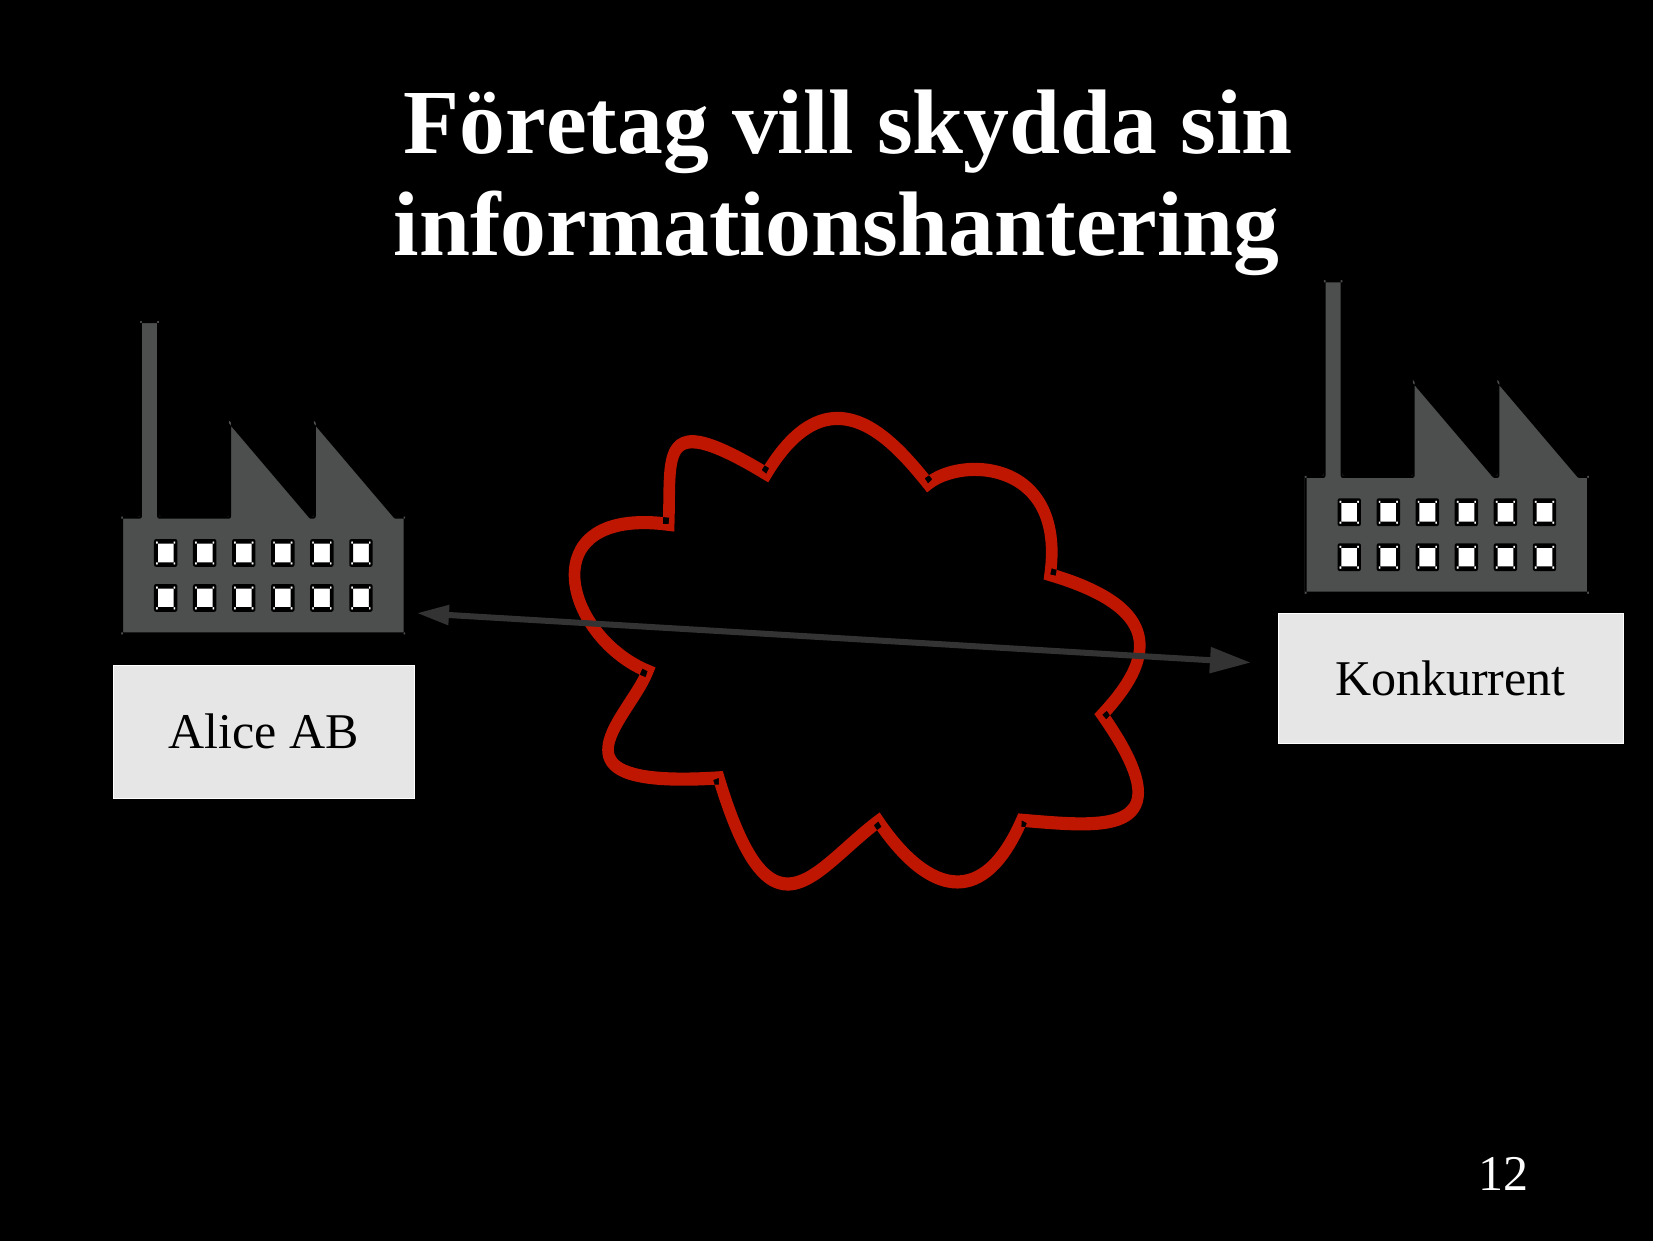

Företag vill skydda sin
informationshantering
Konkurrent
Alice AB